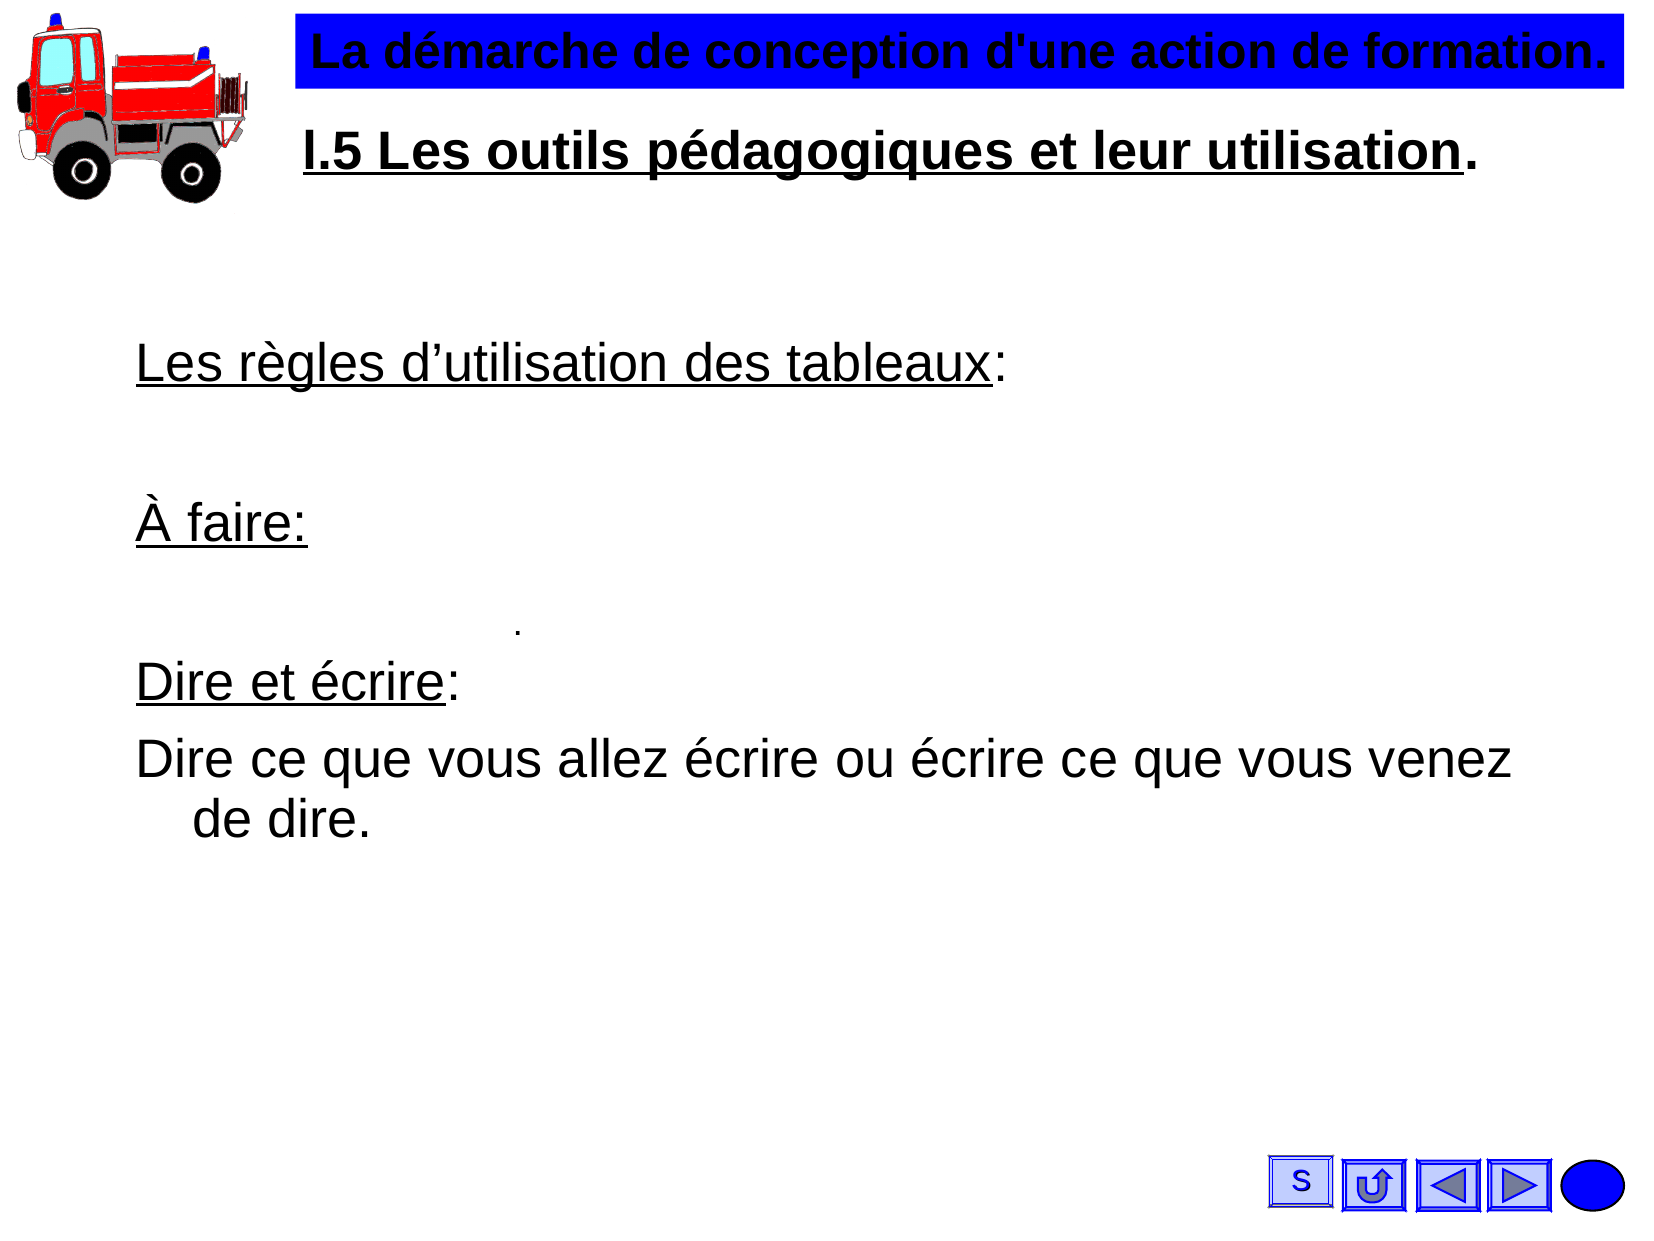

La démarche de conception d'une action de formation.
l.5 Les outils pédagogiques et leur utilisation.
Les règles d’utilisation des tableaux:
À faire:
Dire et écrire:
Dire ce que vous allez écrire ou écrire ce que vous venez de dire.
#
.